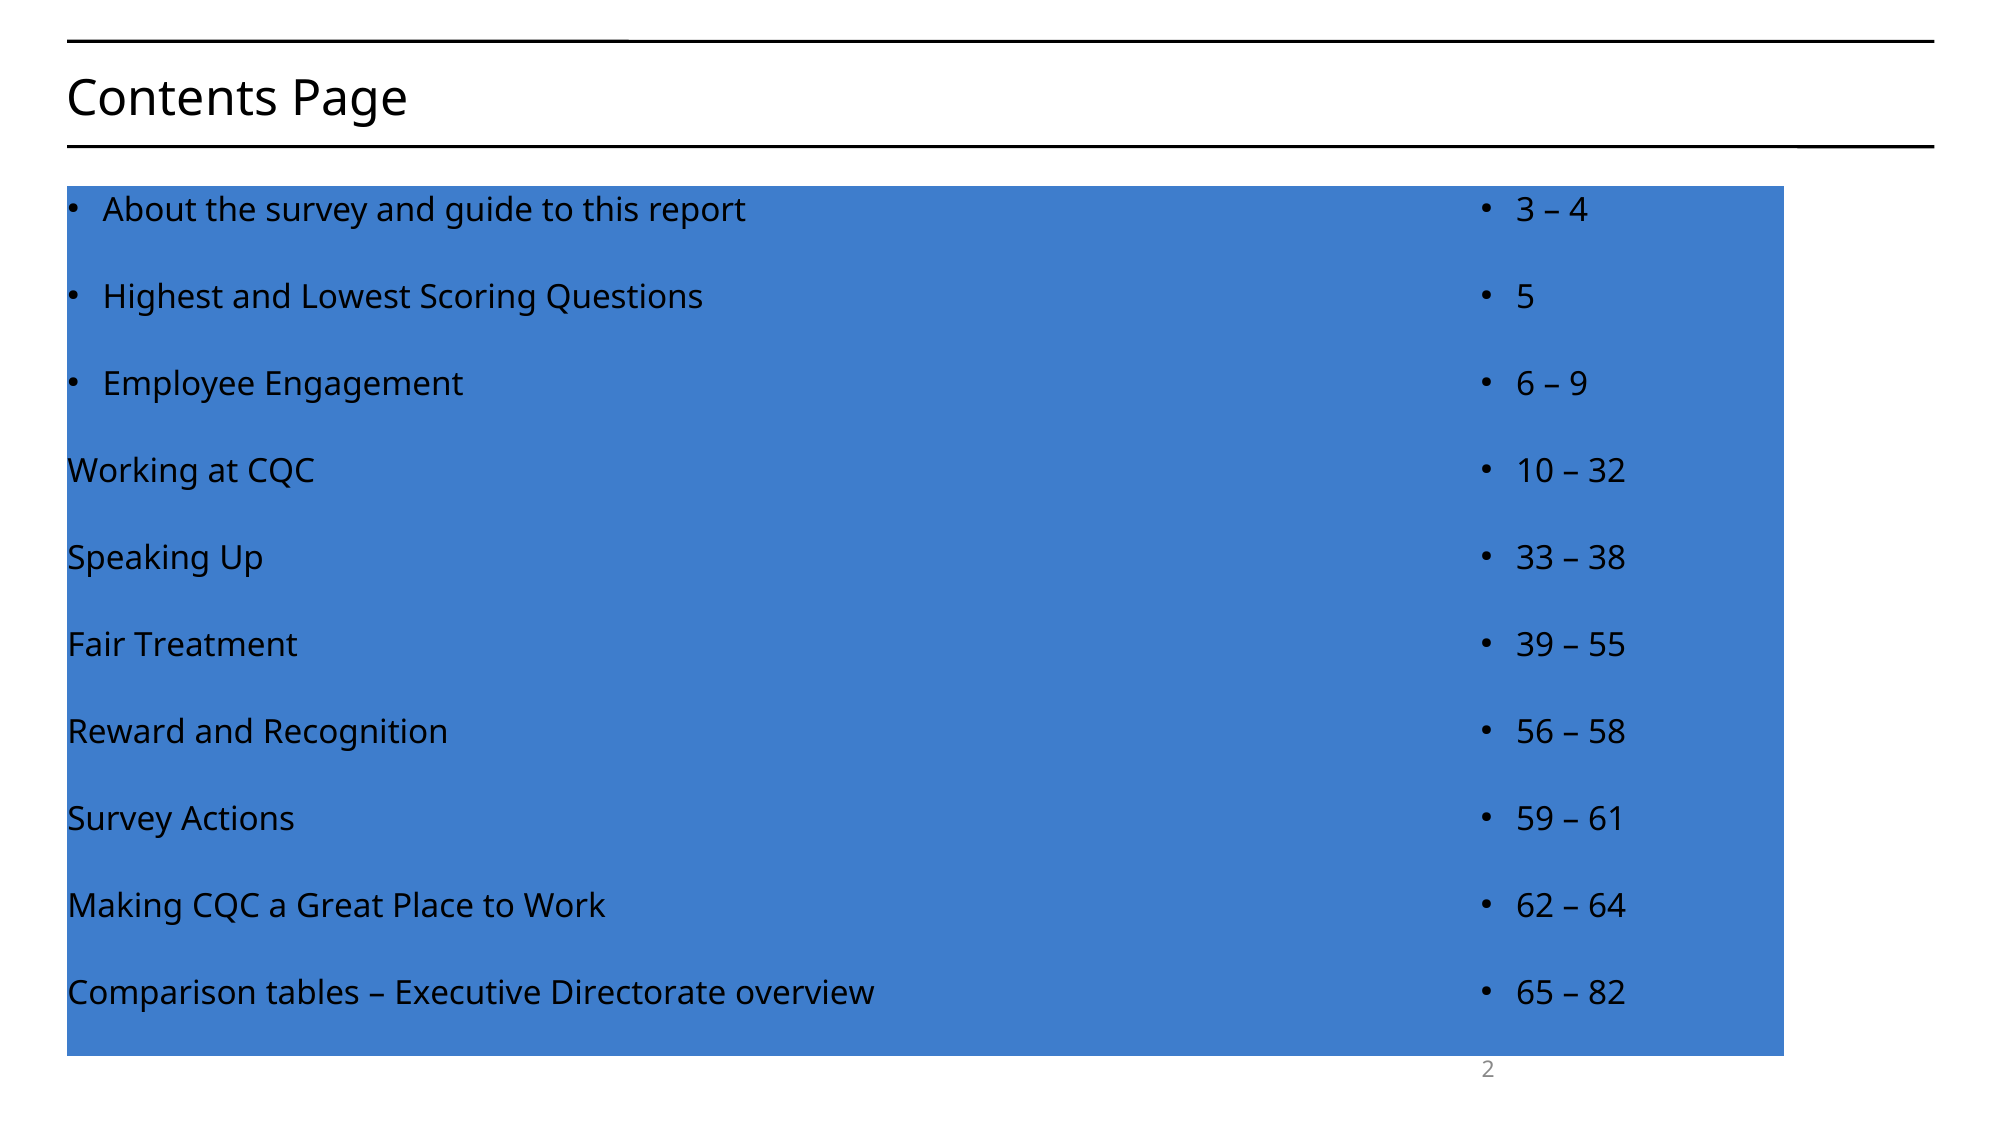

# Contents Page
| About the survey and guide to this report | 3 – 4 |
| --- | --- |
| Highest and Lowest Scoring Questions | 5 |
| Employee Engagement | 6 – 9 |
| Working at CQC | 10 – 32 |
| Speaking Up | 33 – 38 |
| Fair Treatment | 39 – 55 |
| Reward and Recognition | 56 – 58 |
| Survey Actions | 59 – 61 |
| Making CQC a Great Place to Work | 62 – 64 |
| Comparison tables – Executive Directorate overview | 65 – 82 |
2